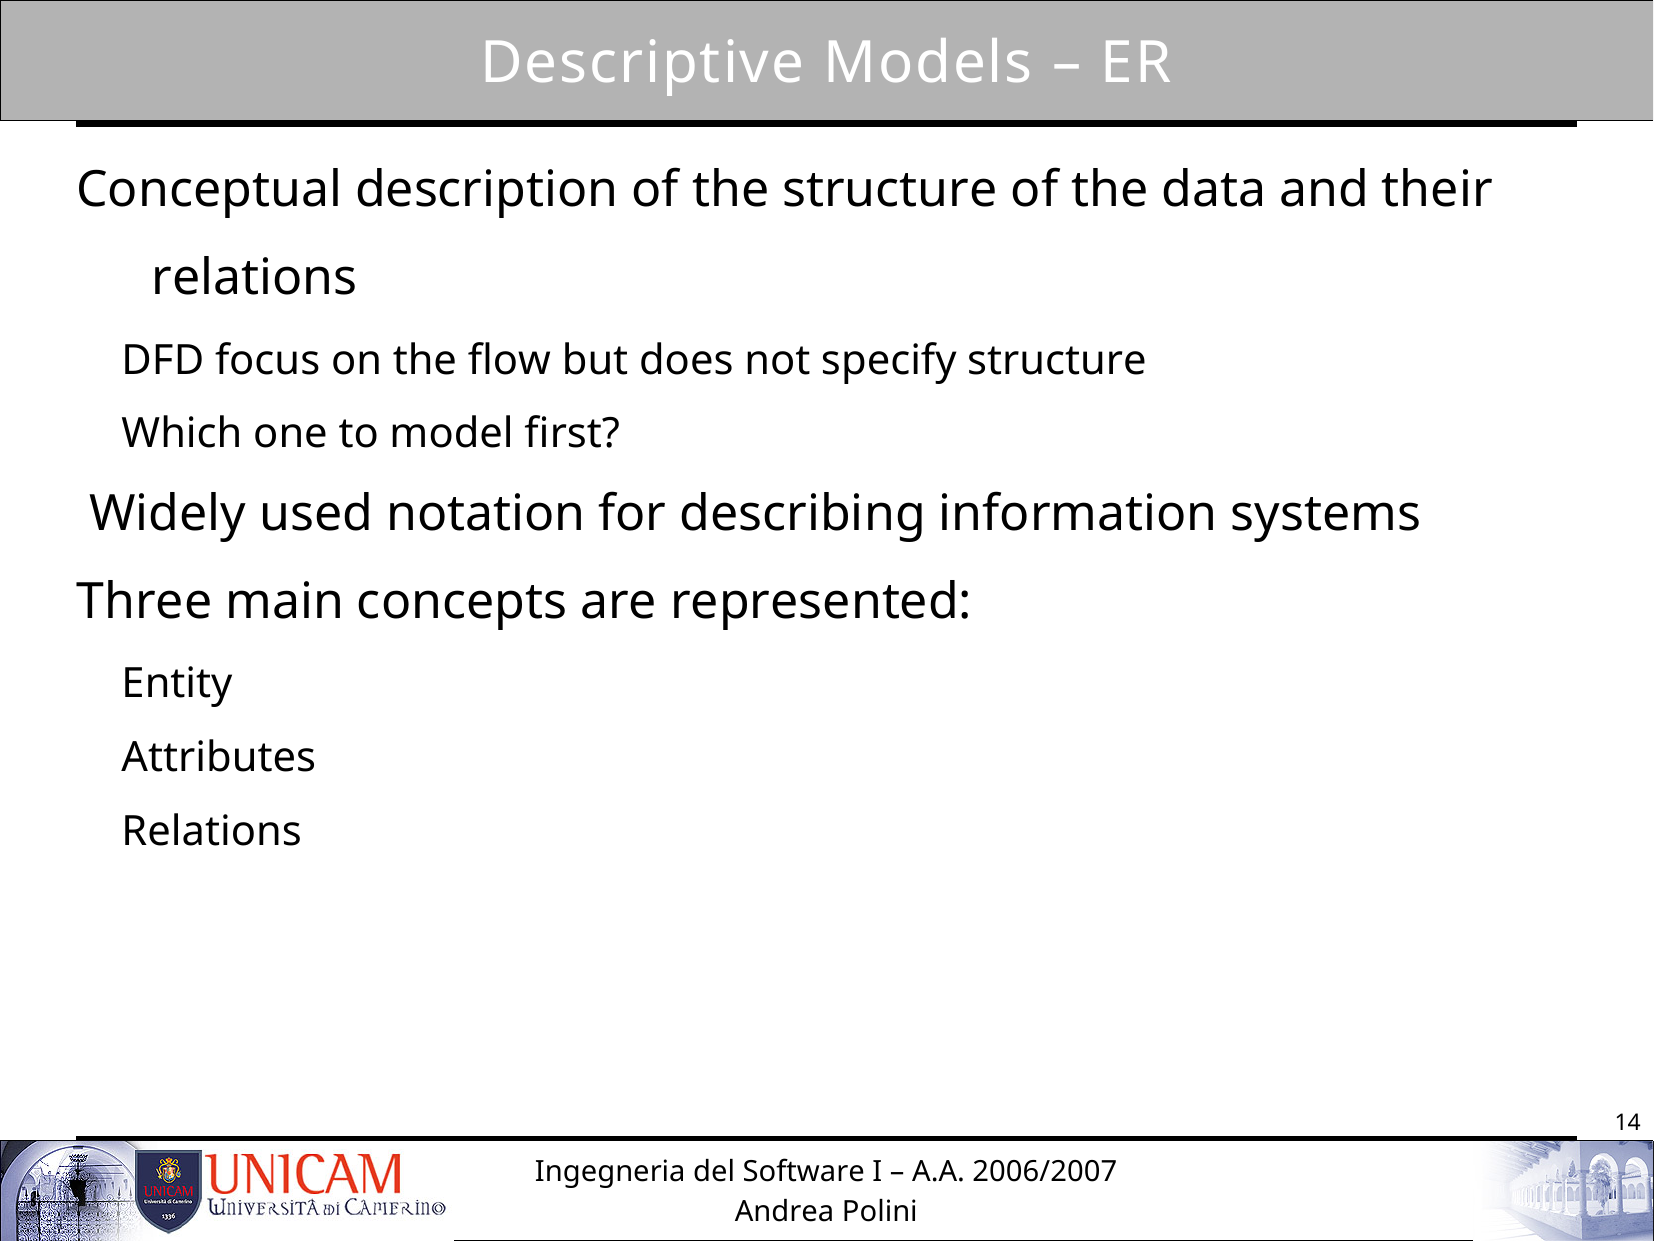

# Descriptive Models – ER
Conceptual description of the structure of the data and their relations
DFD focus on the flow but does not specify structure
Which one to model first?
 Widely used notation for describing information systems
Three main concepts are represented:
Entity
Attributes
Relations
14